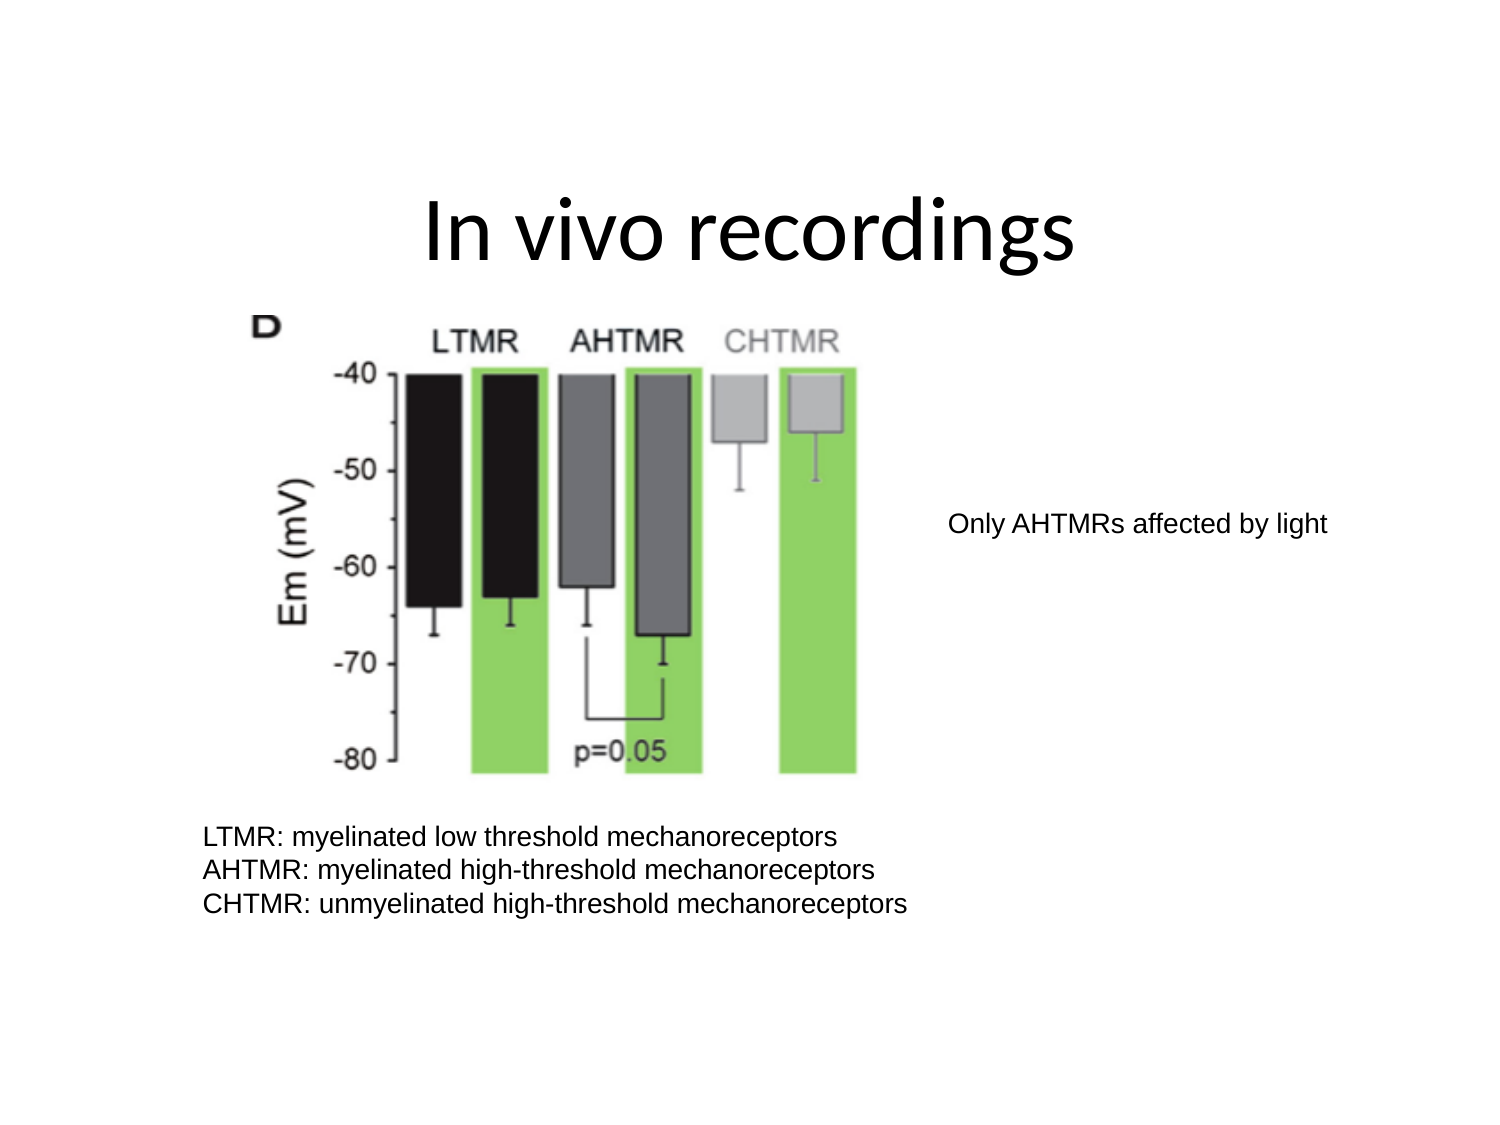

# In vivo recordings
Only AHTMRs affected by light
LTMR: myelinated low threshold mechanoreceptors
AHTMR: myelinated high-threshold mechanoreceptors
CHTMR: unmyelinated high-threshold mechanoreceptors